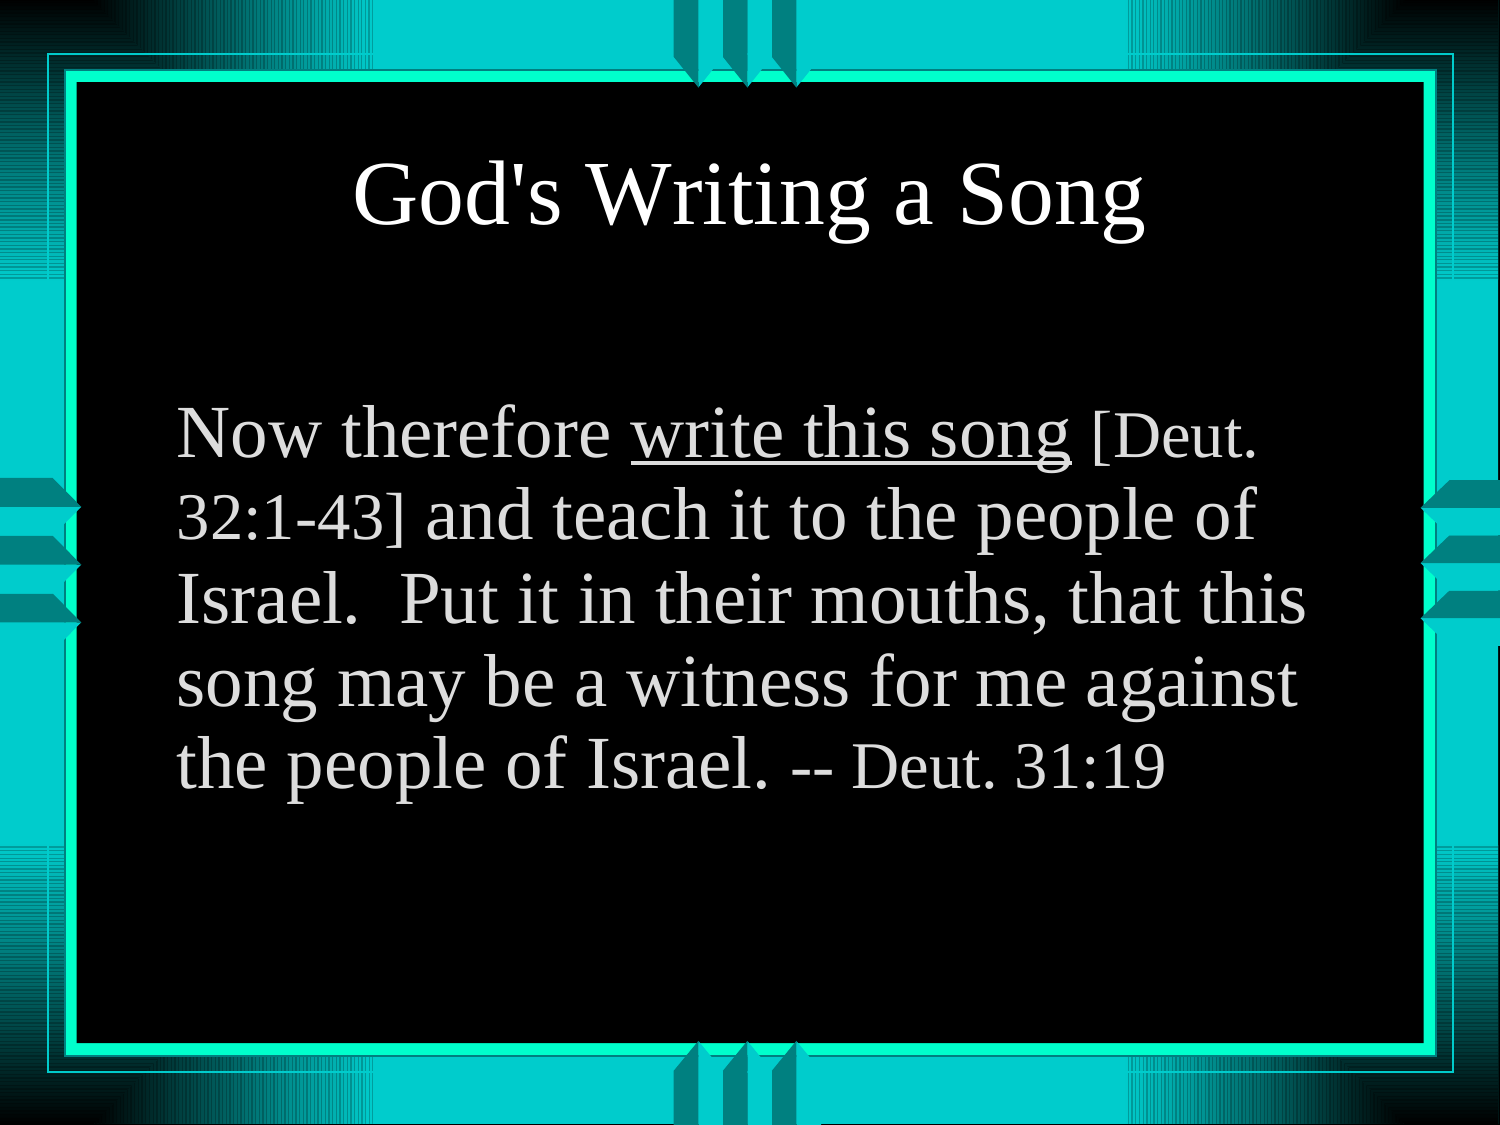

# God's Writing a Song
Now therefore write this song [Deut. 32:1-43] and teach it to the people of Israel. Put it in their mouths, that this song may be a witness for me against the people of Israel. -- Deut. 31:19